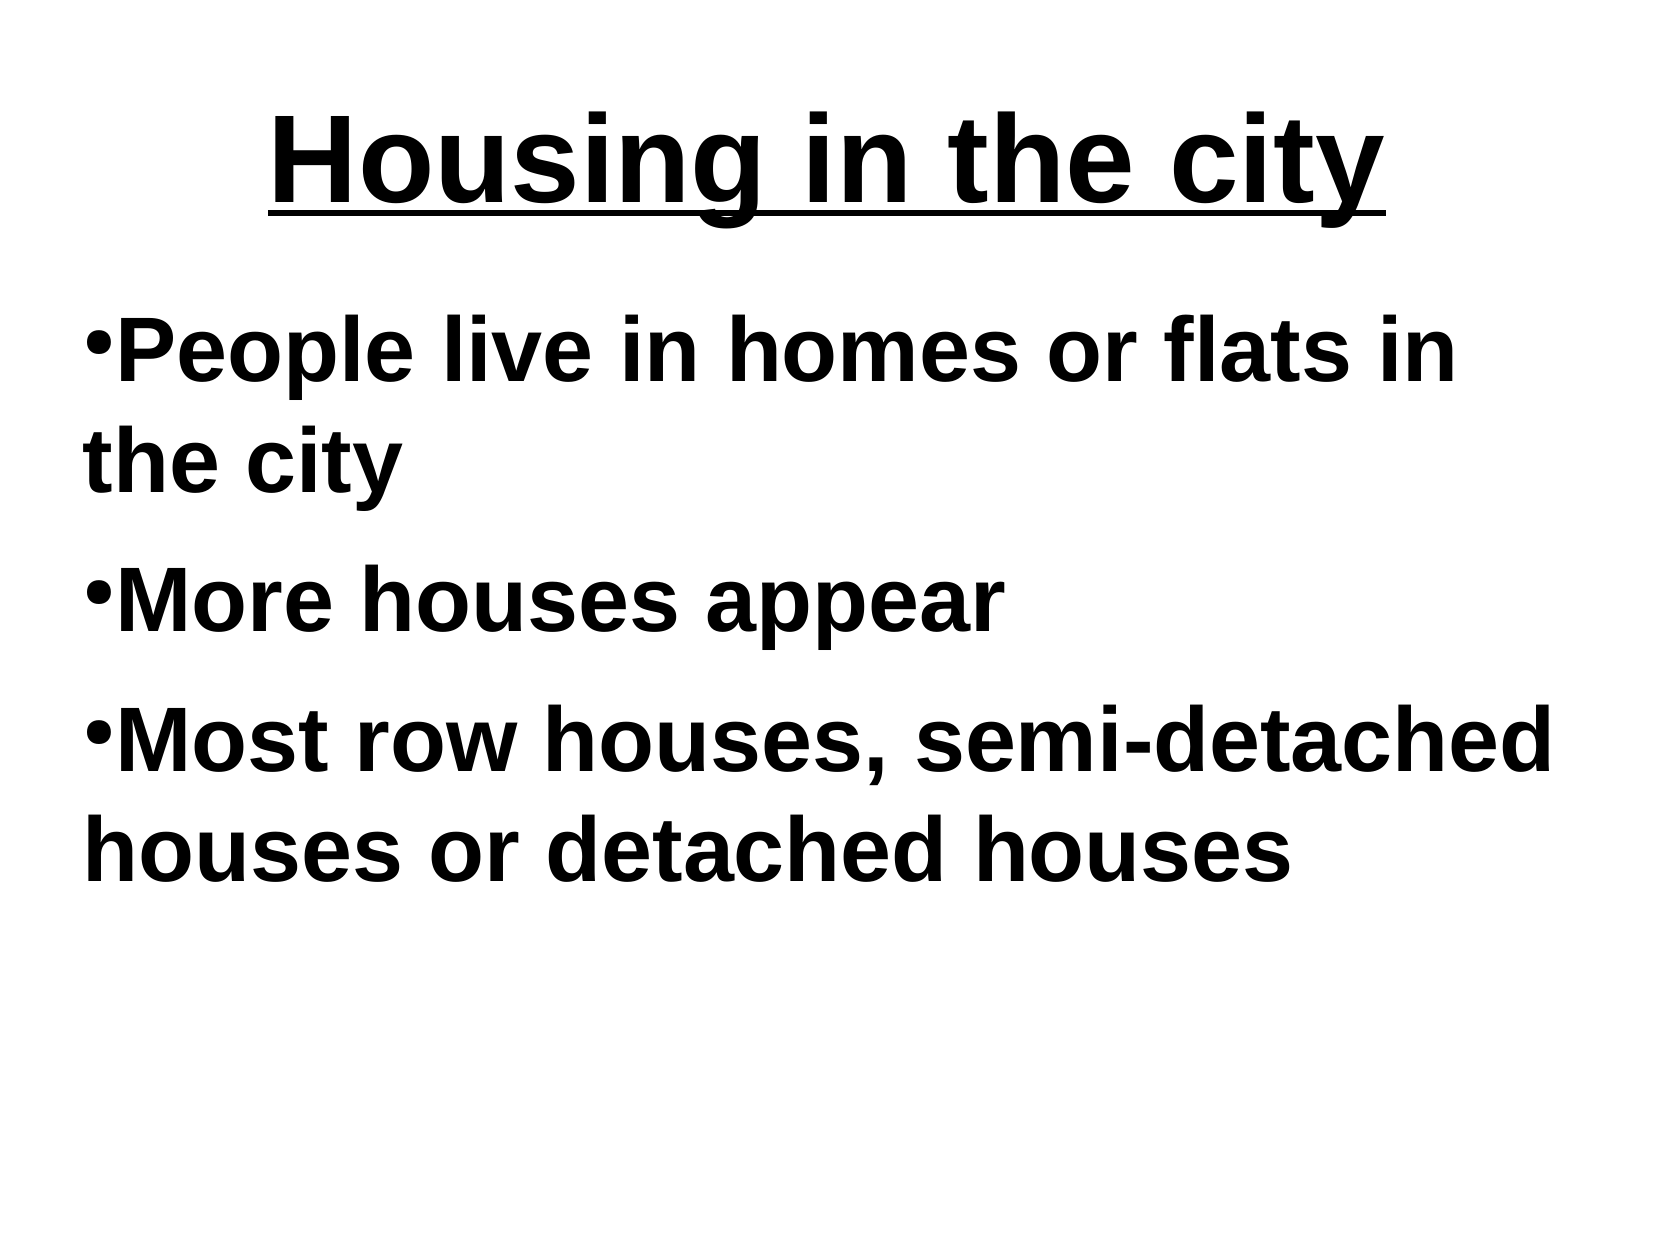

# Housing in the city
People live in homes or flats in the city
More houses appear
Most row houses, semi-detached houses or detached houses